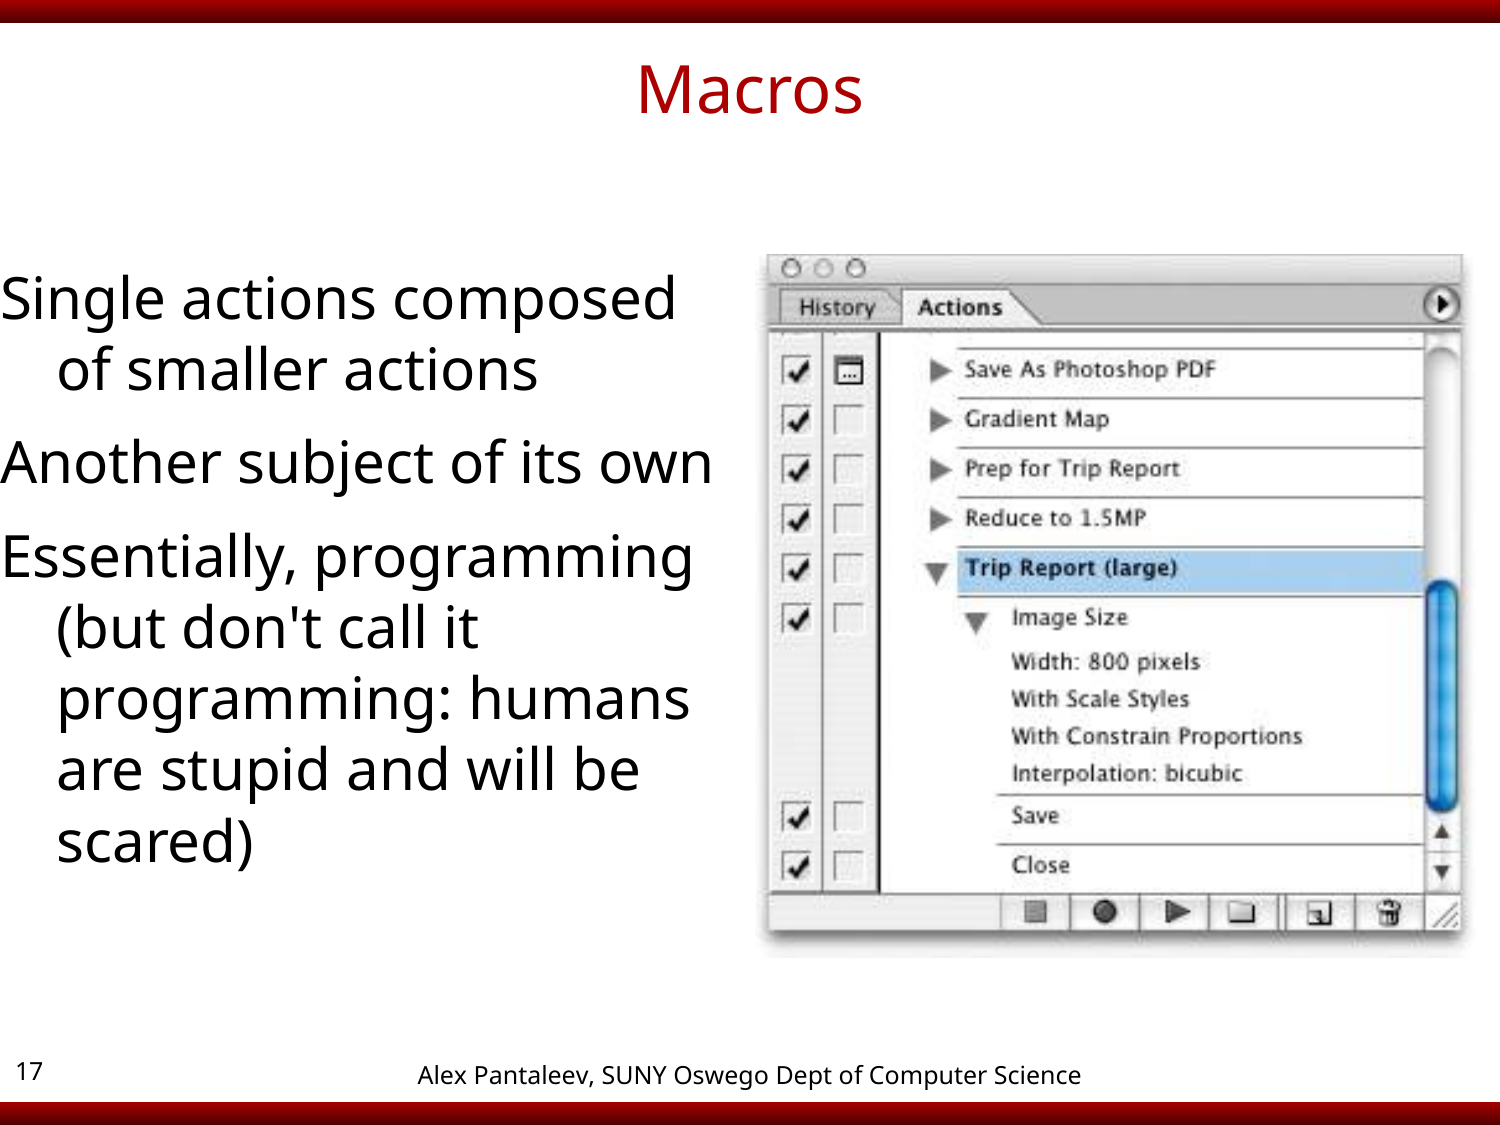

# Macros
Single actions composed of smaller actions
Another subject of its own
Essentially, programming (but don't call it programming: humans are stupid and will be scared)
17